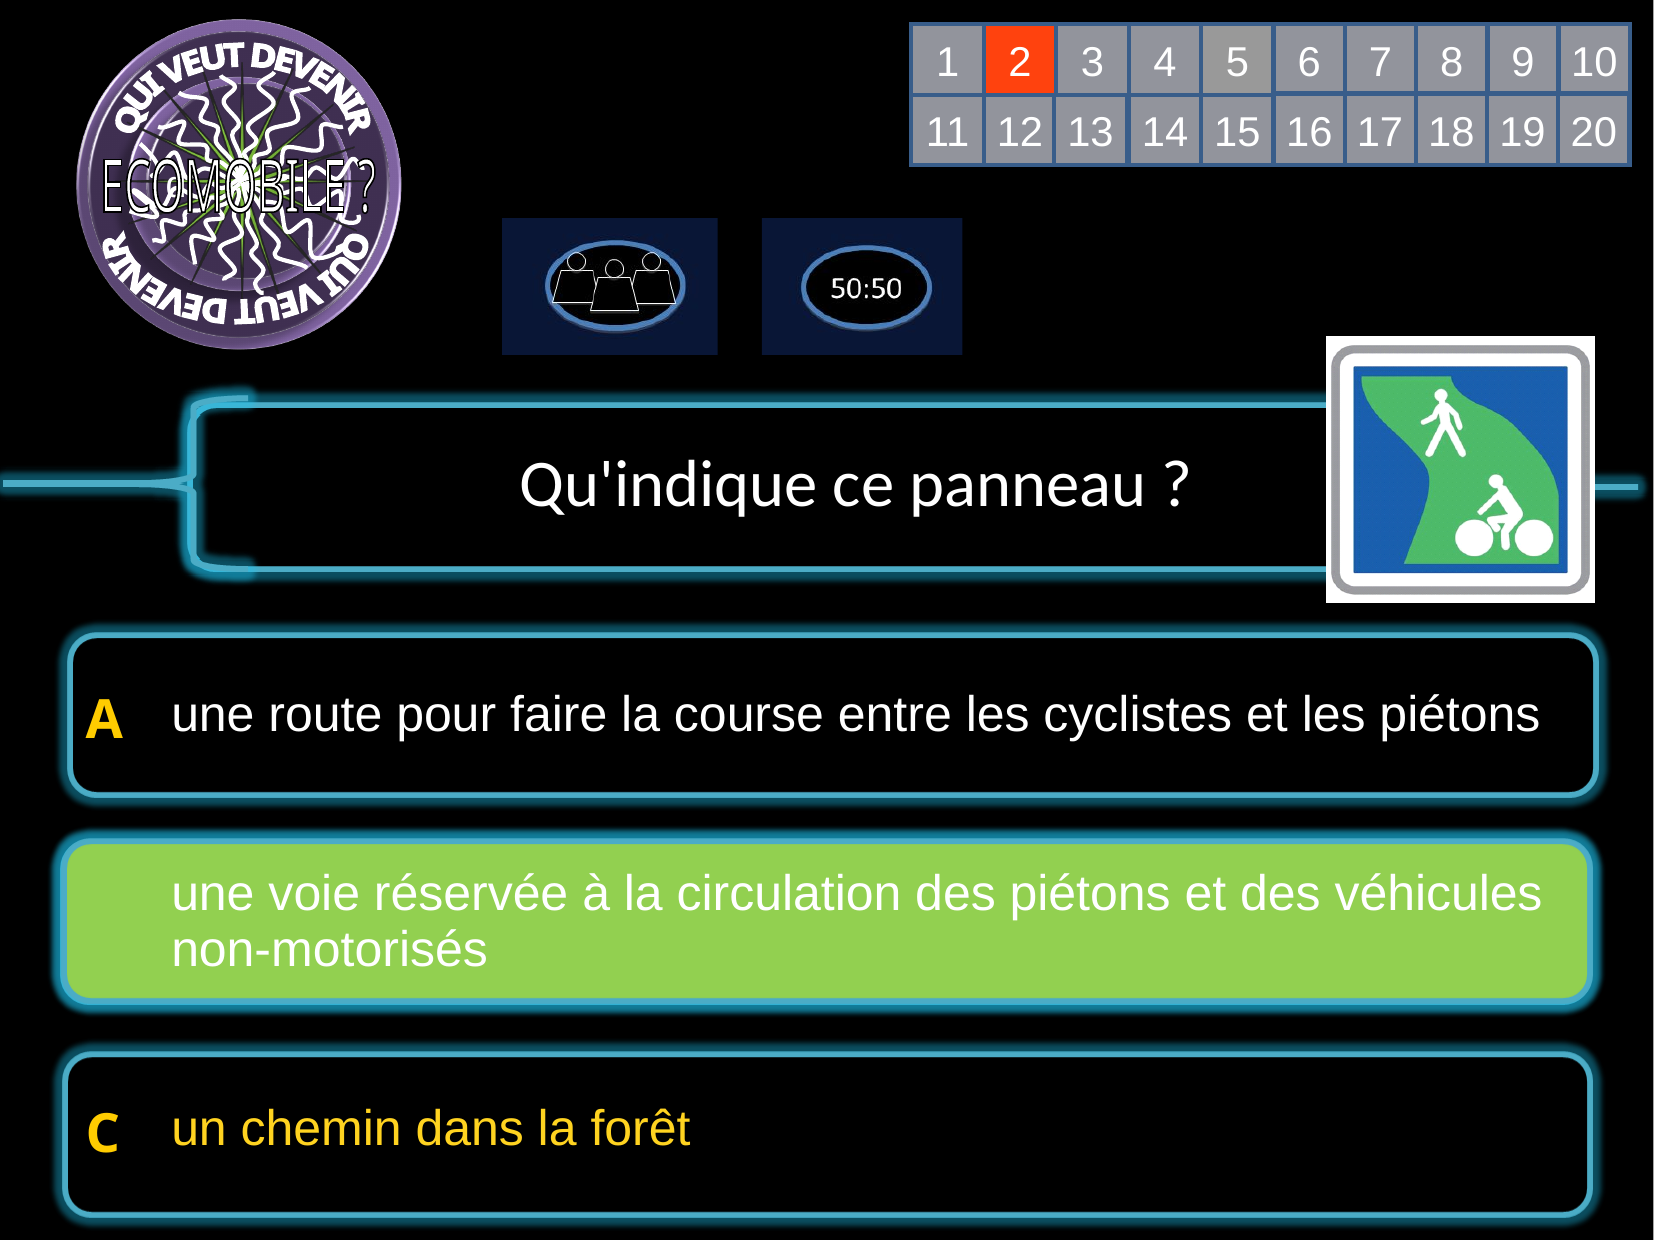

1
2
3
4
5
6
7
8
9
10
16
17
18
19
20
11
12
13
14
15
# Qu'indique ce panneau ?
une route pour faire la course entre les cyclistes et les piétons
une voie réservée à la circulation des piétons et des véhicules non-motorisés
un chemin dans la forêt